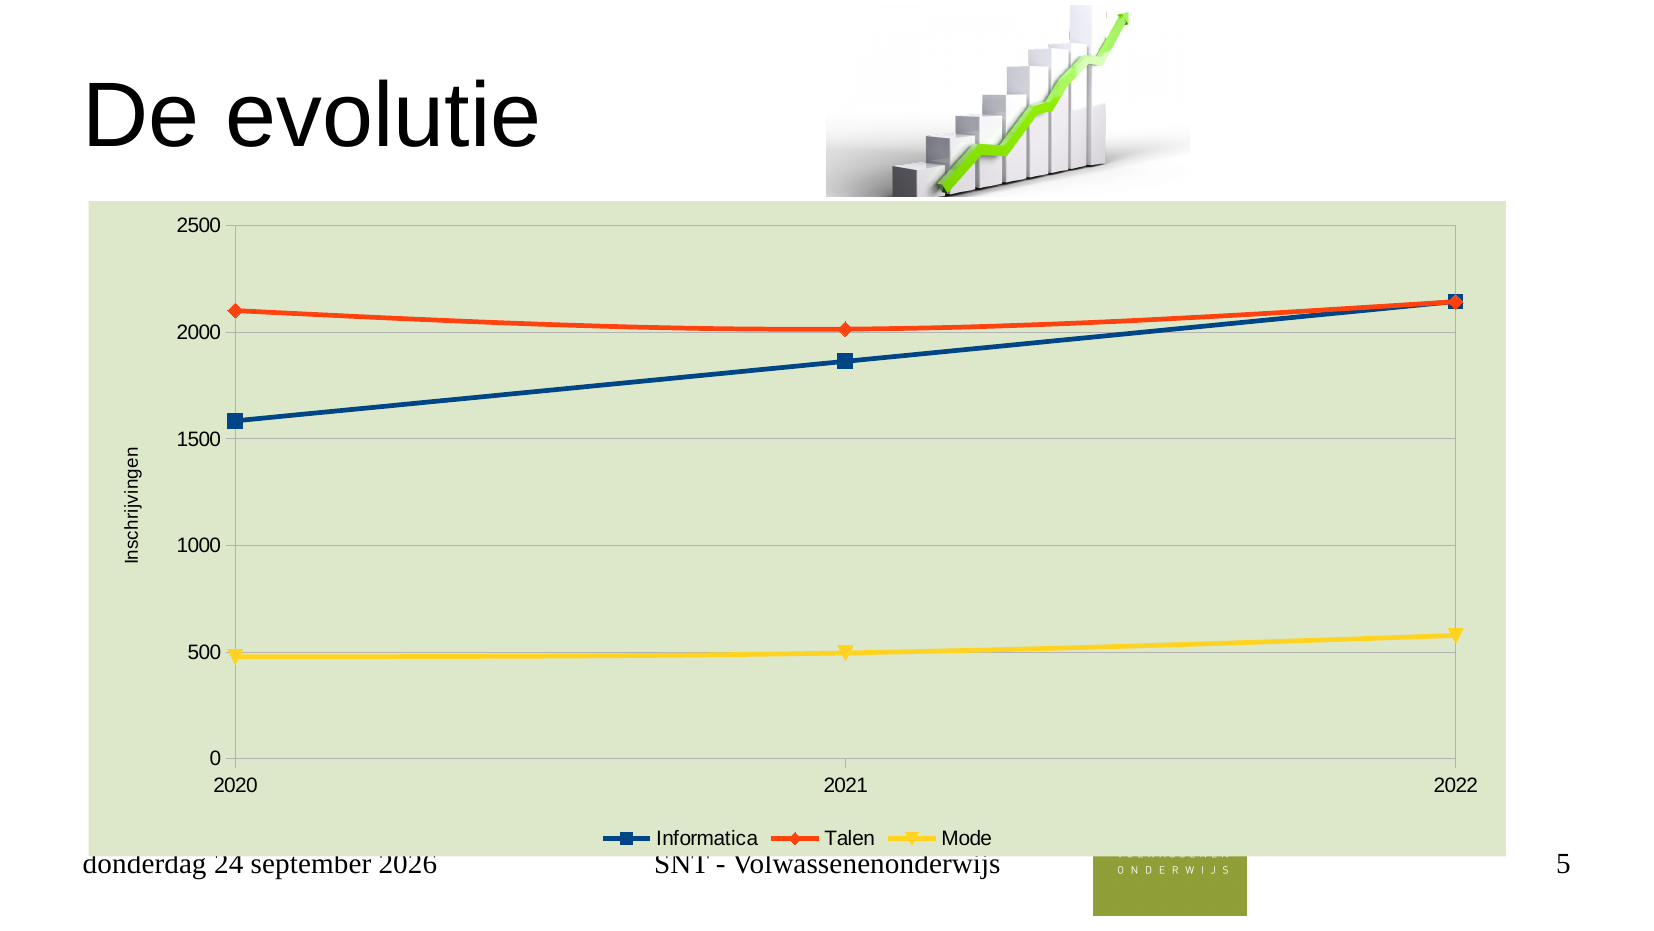

# De evolutie
### Chart
| Category | Informatica | Talen | Mode |
|---|---|---|---|
| 2020 | 1585.0 | 2102.0 | 478.0 |
| 2021 | 1864.0 | 2015.0 | 496.0 |
SNT - Volwassenenonderwijs
5